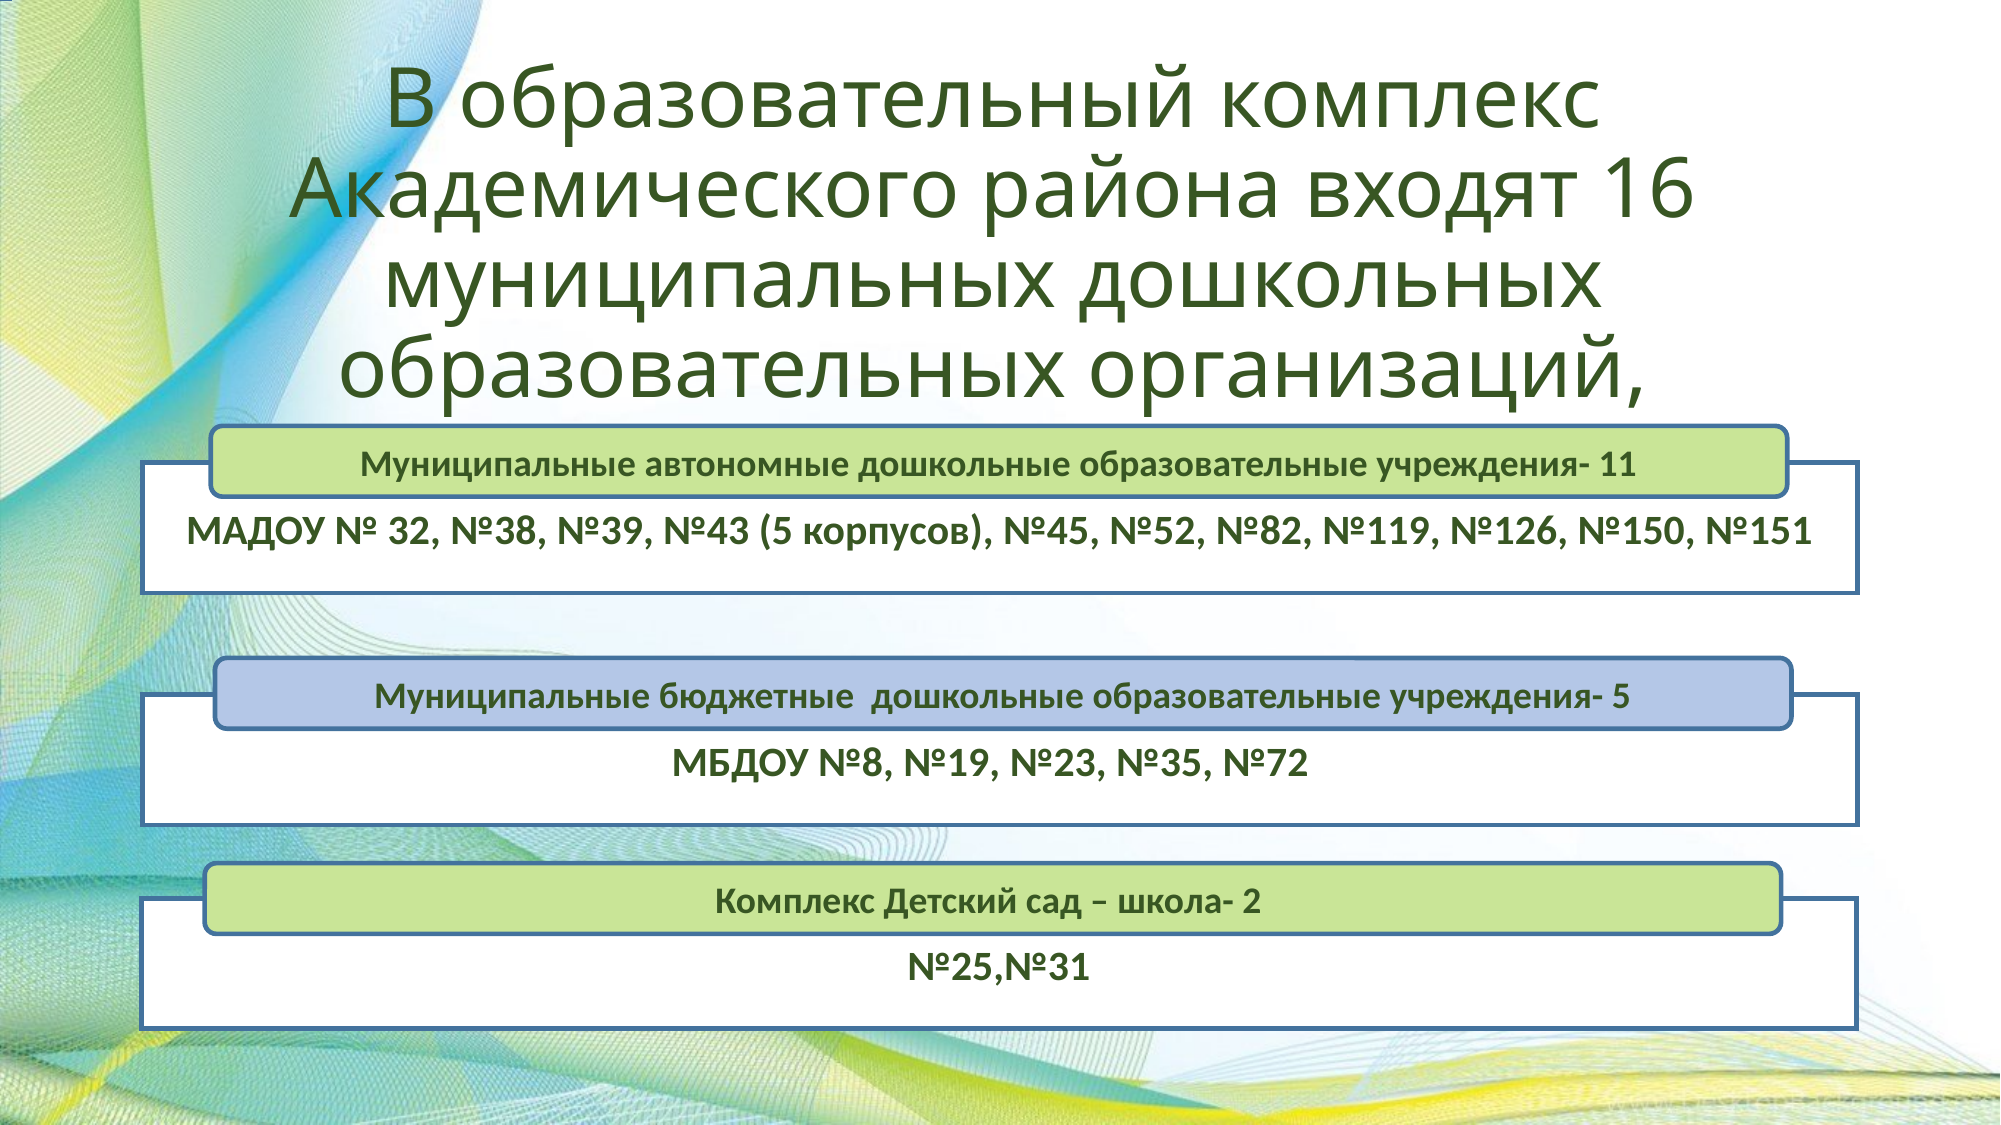

# В образовательный комплекс Академического района входят 16 муниципальных дошкольных образовательных организаций, размещенных в 22 зданиях:
-
Муниципальные автономные дошкольные образовательные учреждения- 11
МАДОУ № 32, №38, №39, №43 (5 корпусов), №45, №52, №82, №119, №126, №150, №151
Муниципальные бюджетные дошкольные образовательные учреждения- 5
МБДОУ №8, №19, №23, №35, №72
Комплекс Детский сад – школа- 2
№25,№31